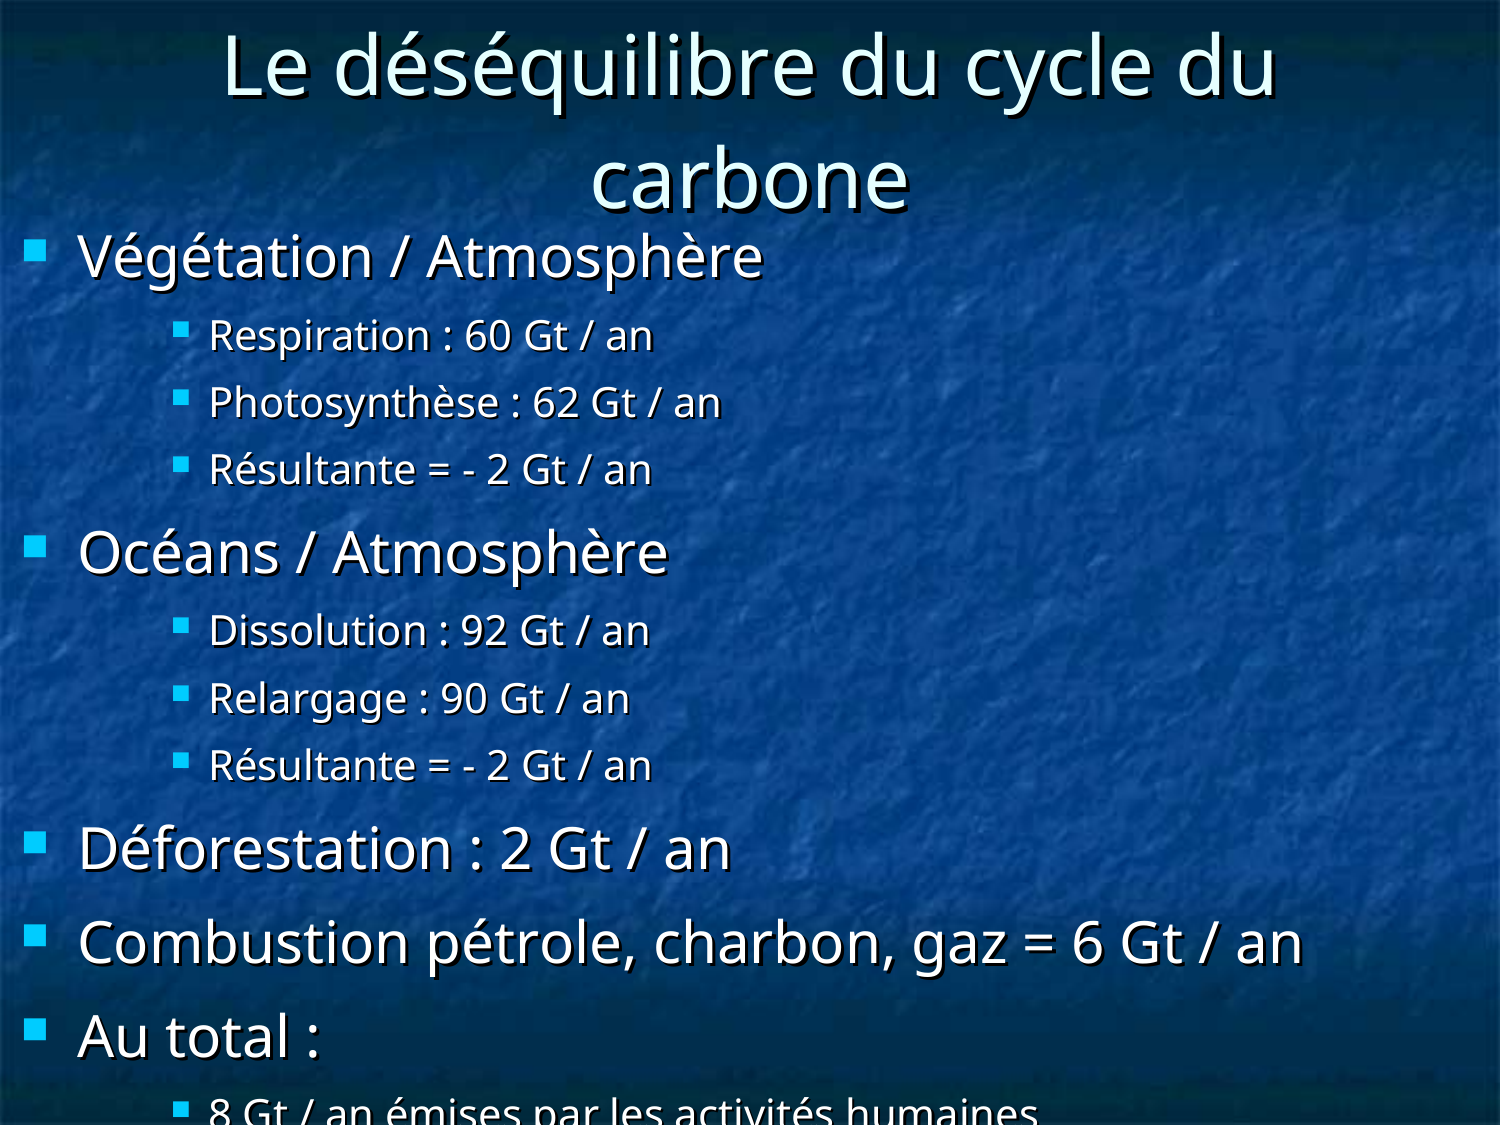

# Le déséquilibre du cycle du carbone
Végétation / Atmosphère
Respiration : 60 Gt / an
Photosynthèse : 62 Gt / an
Résultante = - 2 Gt / an
Océans / Atmosphère
Dissolution : 92 Gt / an
Relargage : 90 Gt / an
Résultante = - 2 Gt / an
Déforestation : 2 Gt / an
Combustion pétrole, charbon, gaz = 6 Gt / an
Au total :
8 Gt / an émises par les activités humaines
C’EST DEUX FOIS TROP !!!